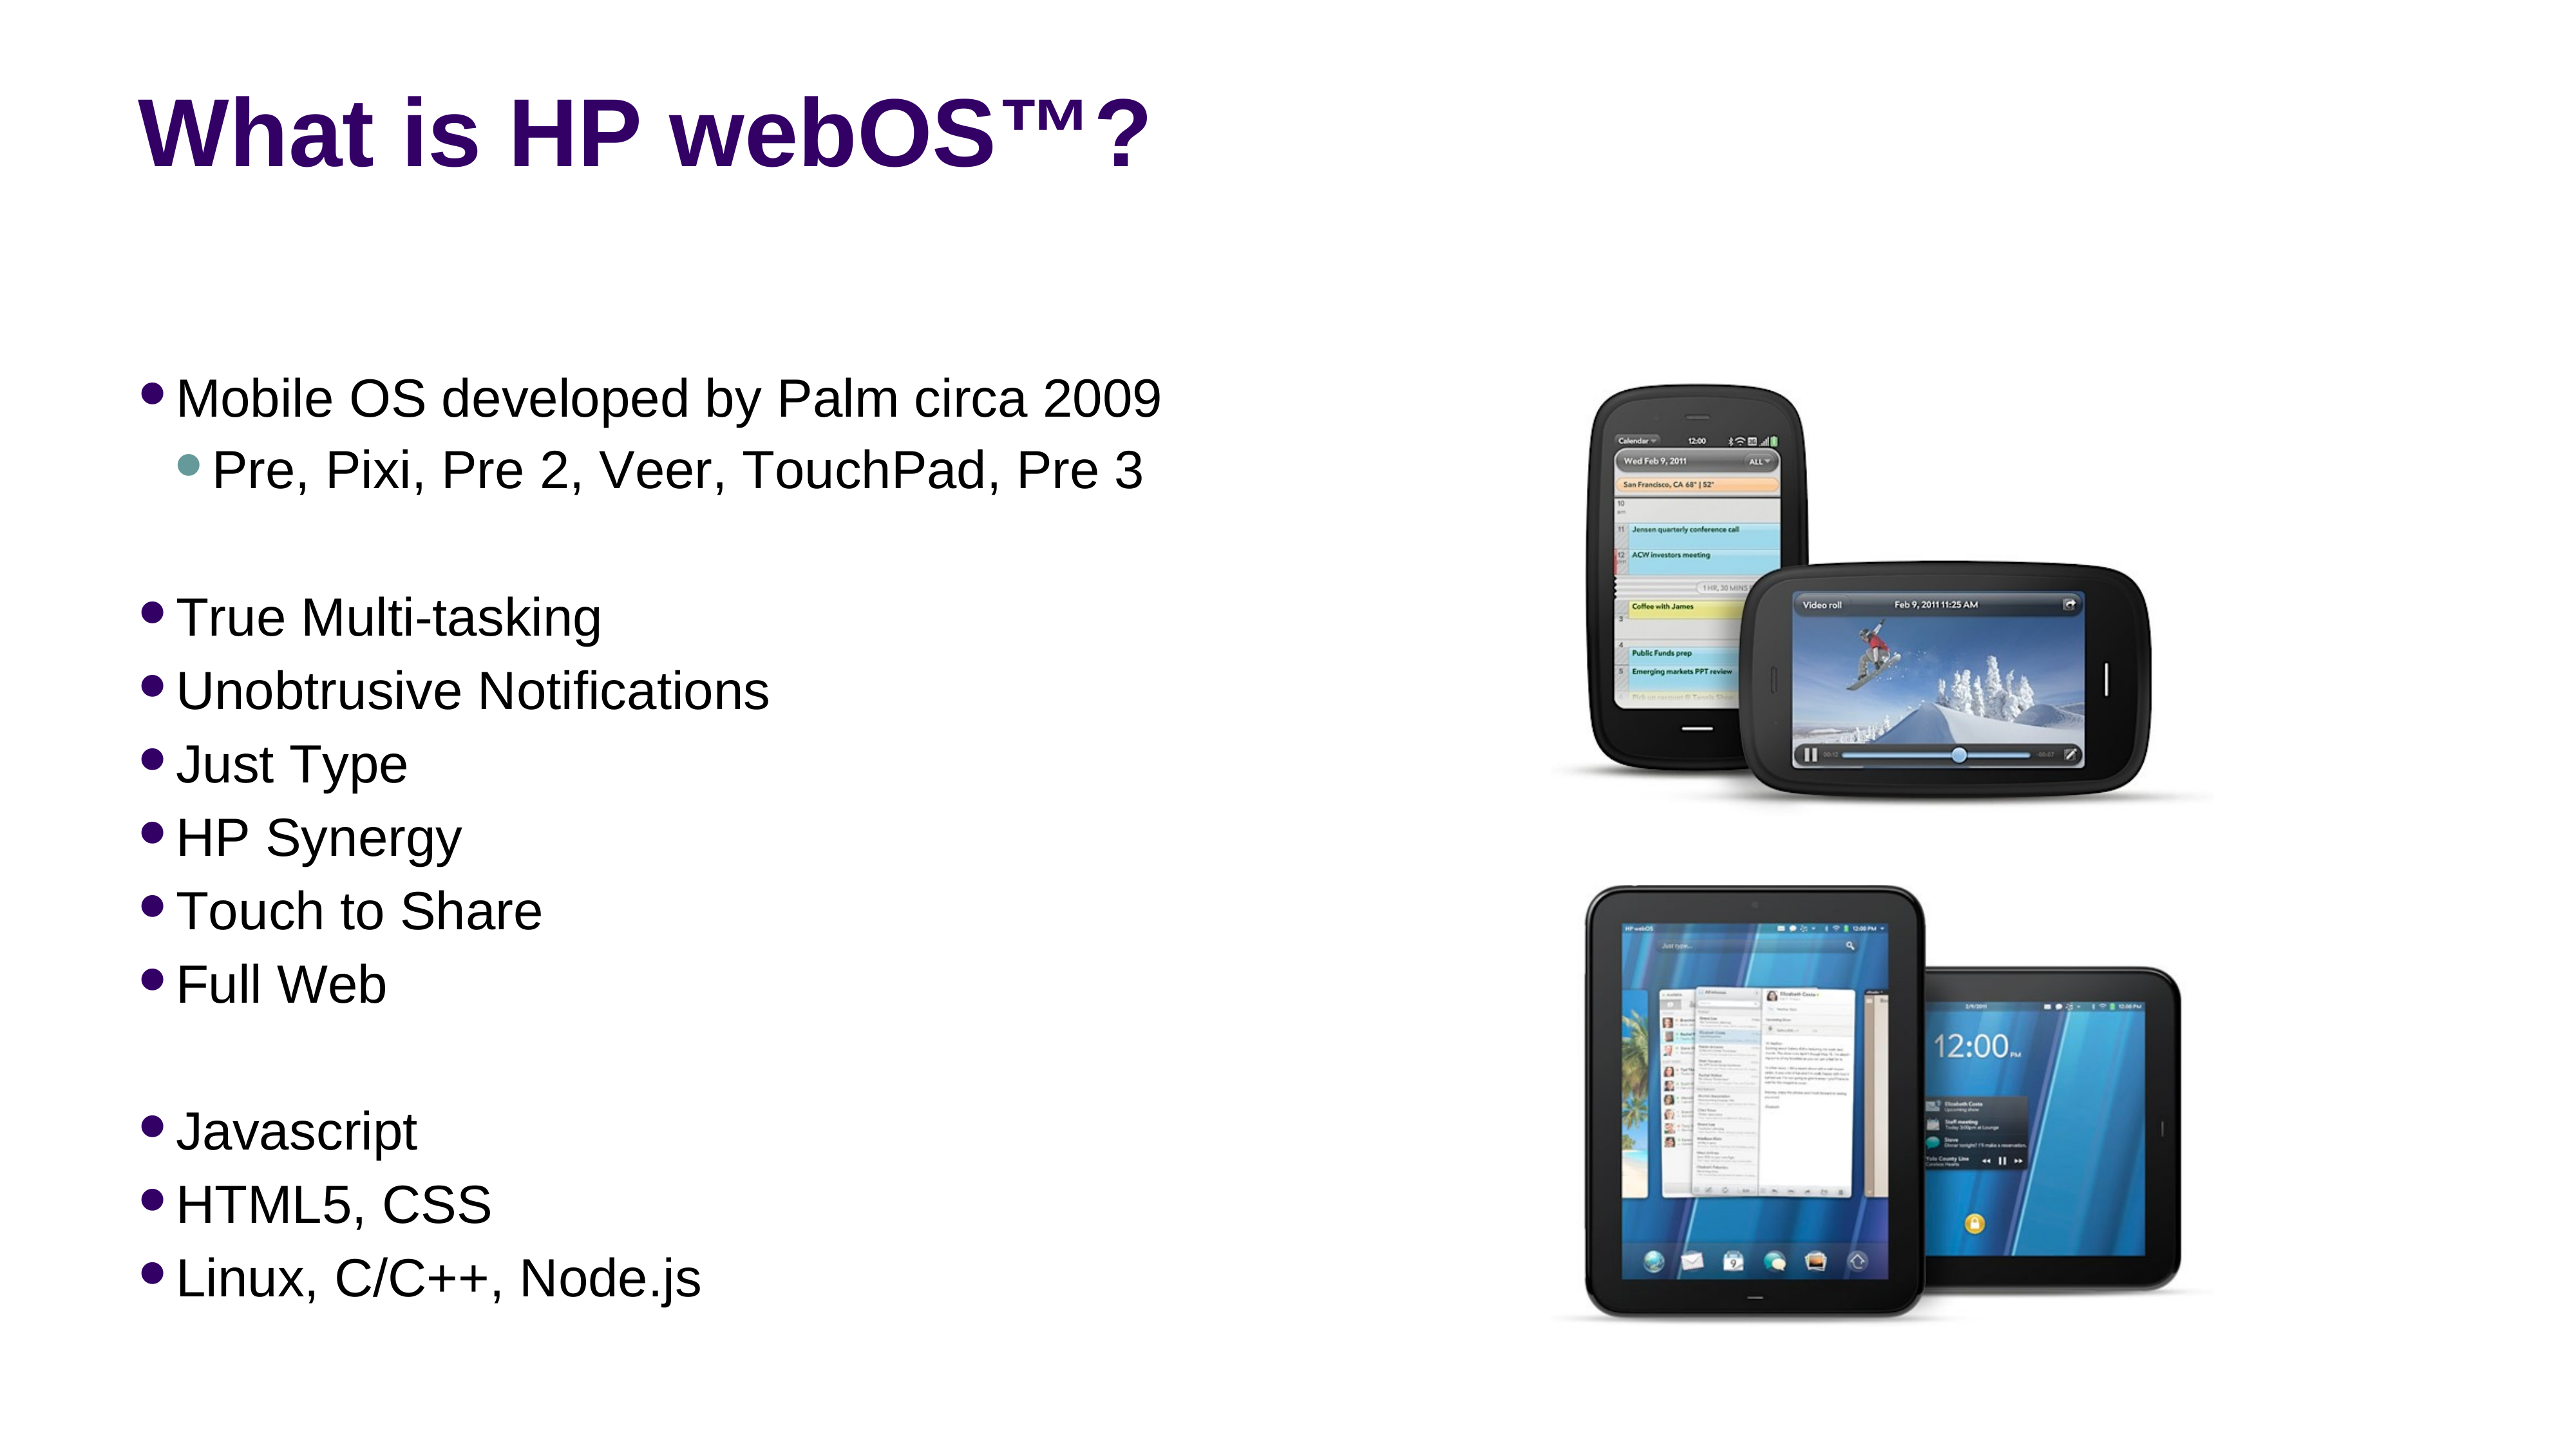

# What is HP webOS™?
Mobile OS developed by Palm circa 2009
Pre, Pixi, Pre 2, Veer, TouchPad, Pre 3
True Multi-tasking
Unobtrusive Notifications
Just Type
HP Synergy
Touch to Share
Full Web
Javascript
HTML5, CSS
Linux, C/C++, Node.js